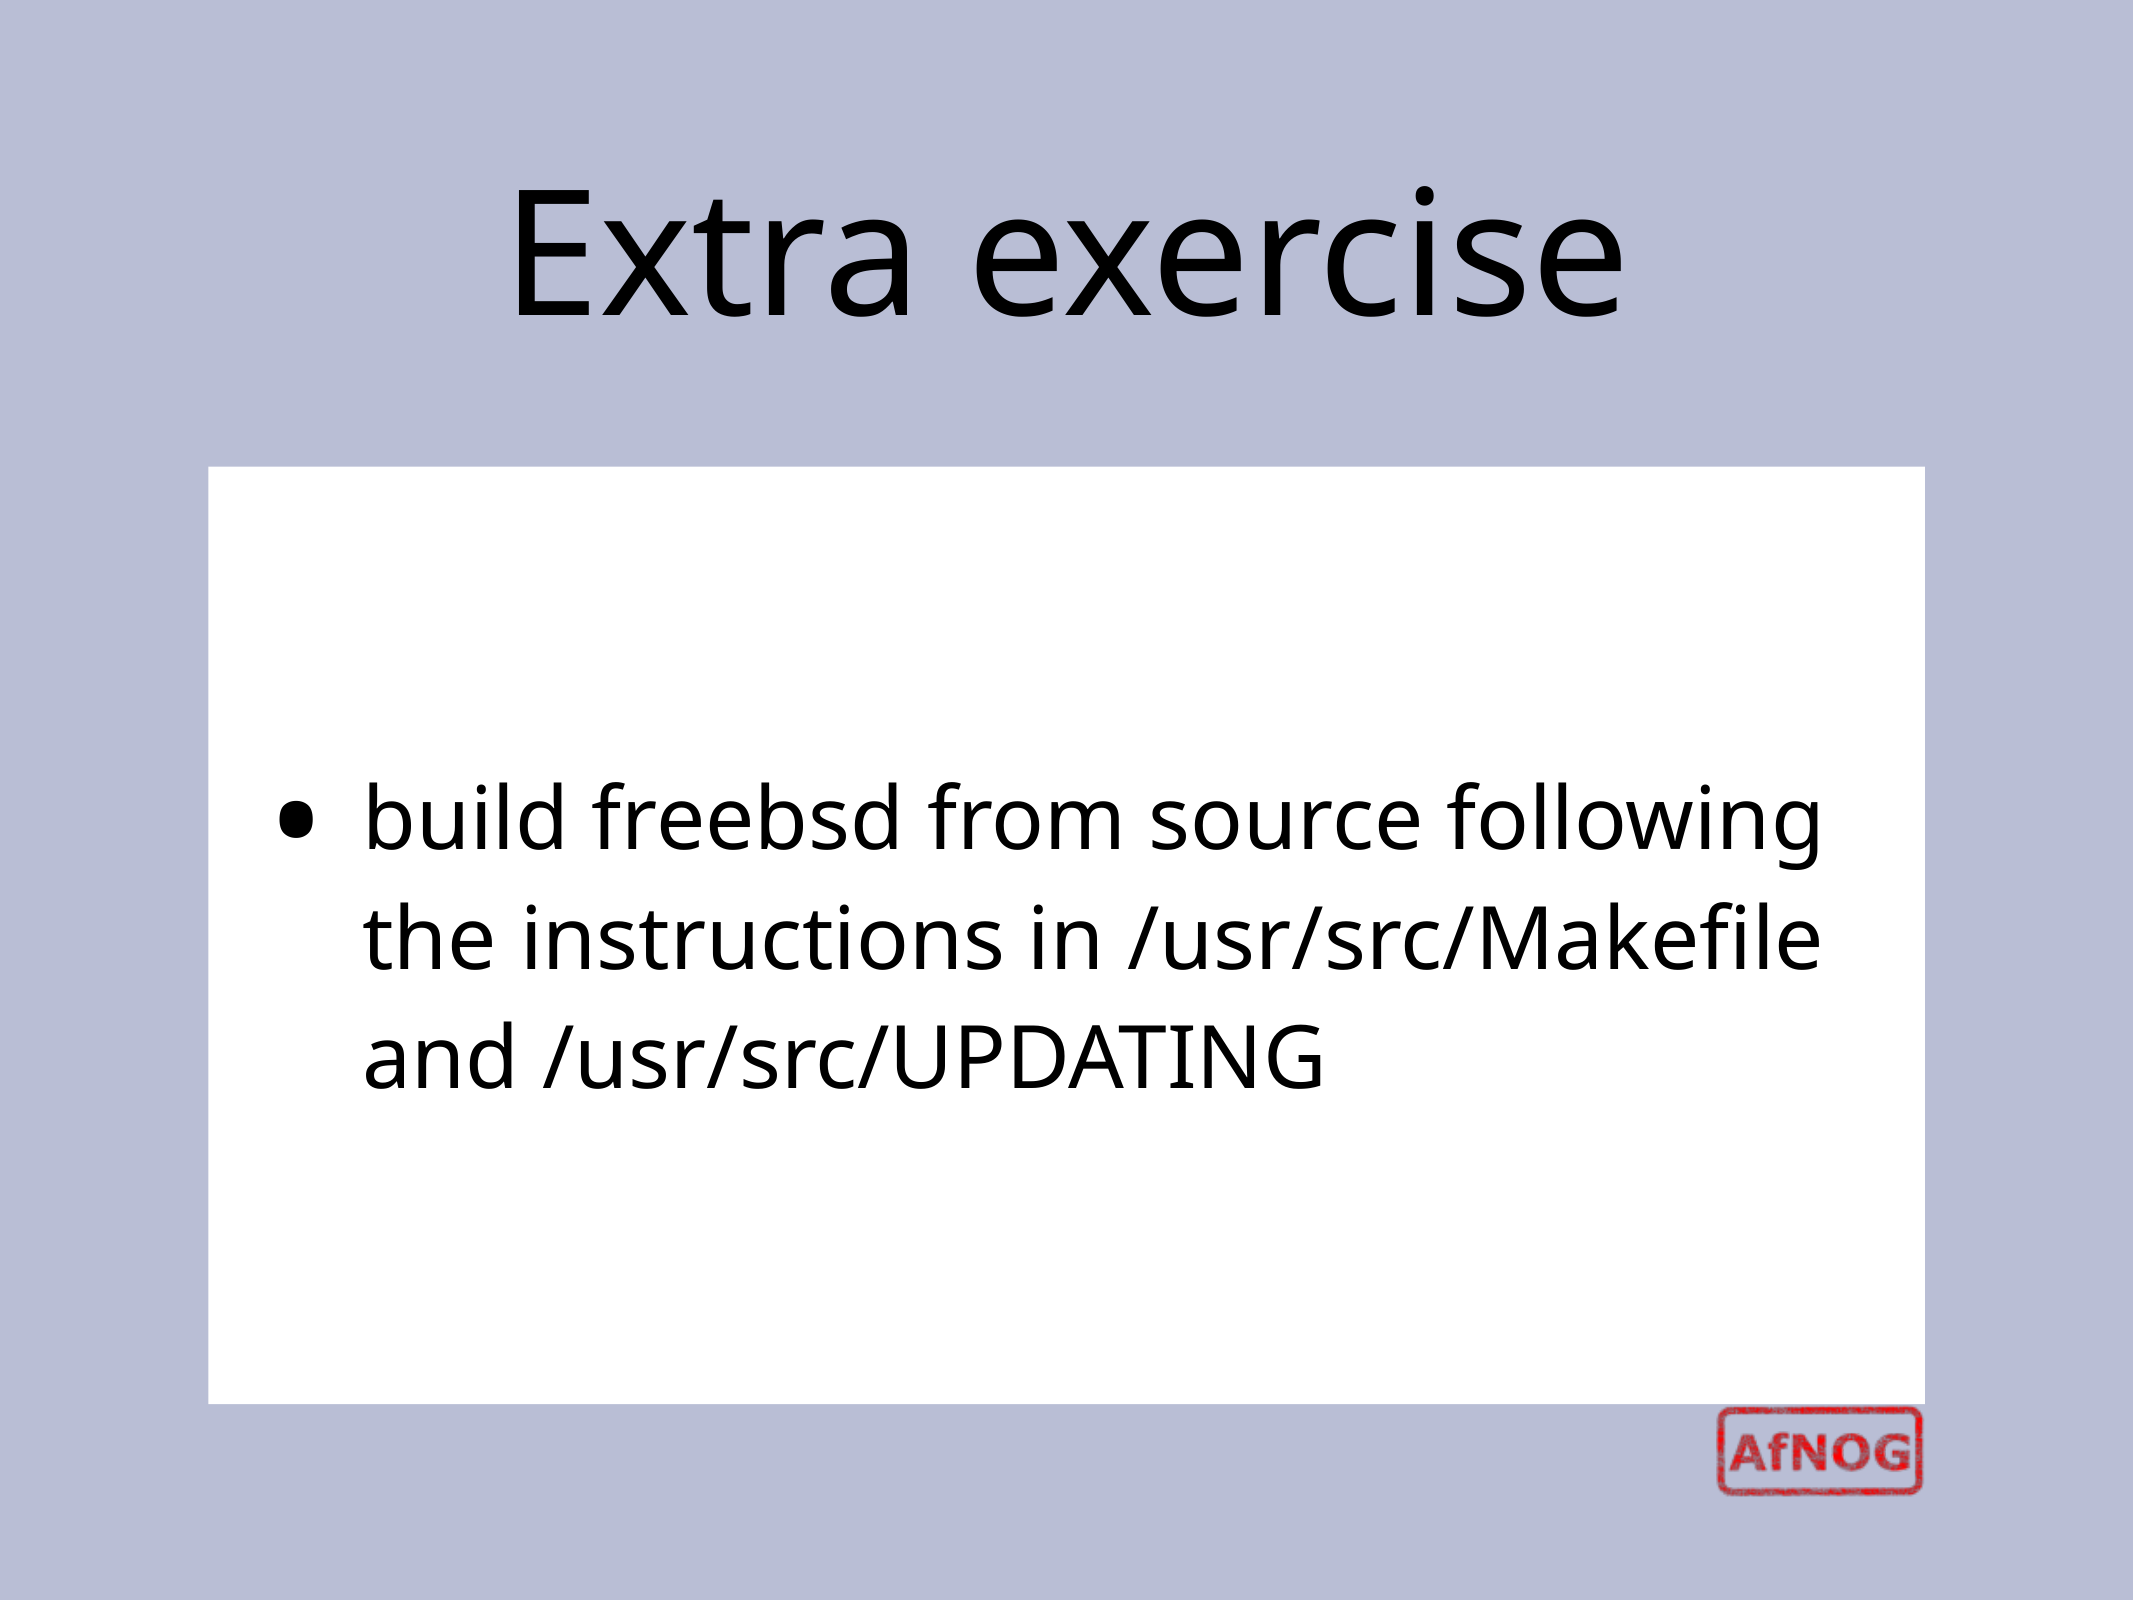

# Extra exercise
build freebsd from source following the instructions in /usr/src/Makefile and /usr/src/UPDATING